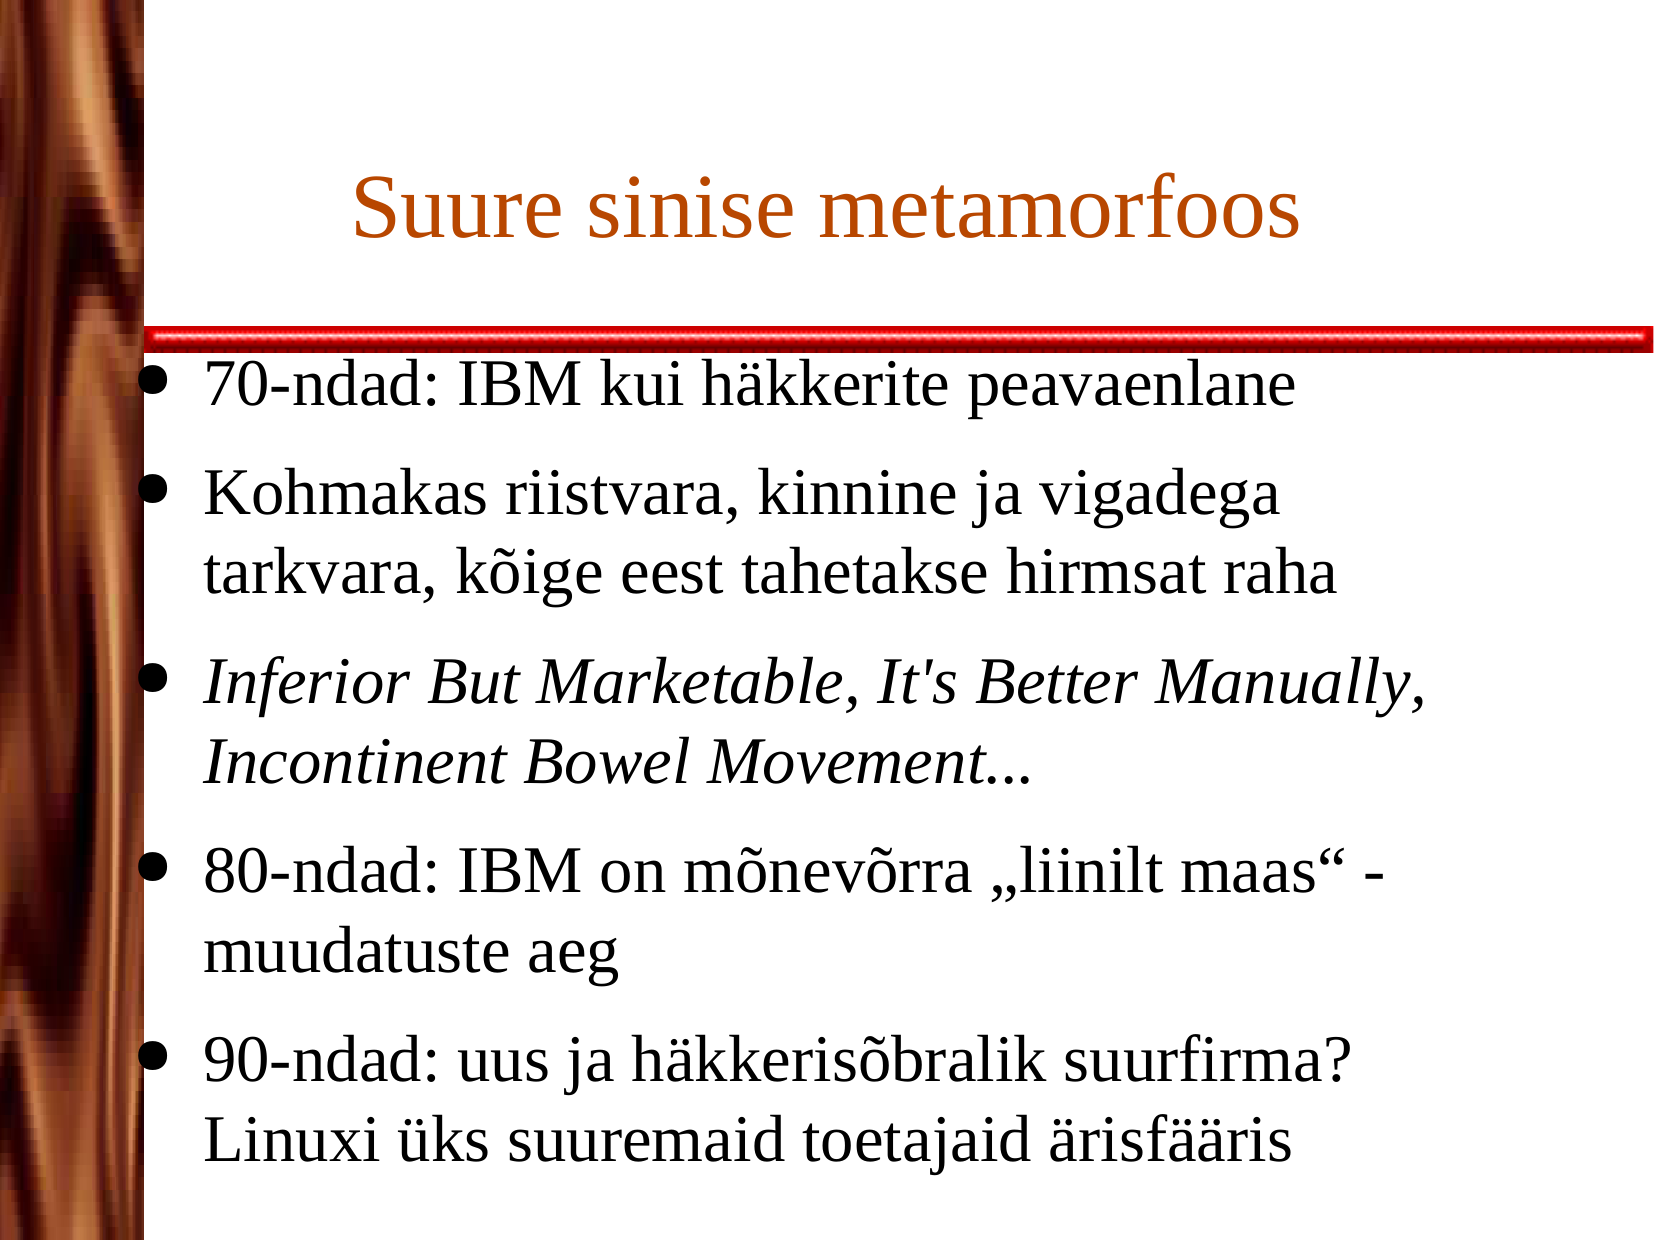

# Suure sinise metamorfoos
70-ndad: IBM kui häkkerite peavaenlane
Kohmakas riistvara, kinnine ja vigadega tarkvara, kõige eest tahetakse hirmsat raha
Inferior But Marketable, It's Better Manually, Incontinent Bowel Movement...
80-ndad: IBM on mõnevõrra „liinilt maas“ - muudatuste aeg
90-ndad: uus ja häkkerisõbralik suurfirma? Linuxi üks suuremaid toetajaid ärisfääris